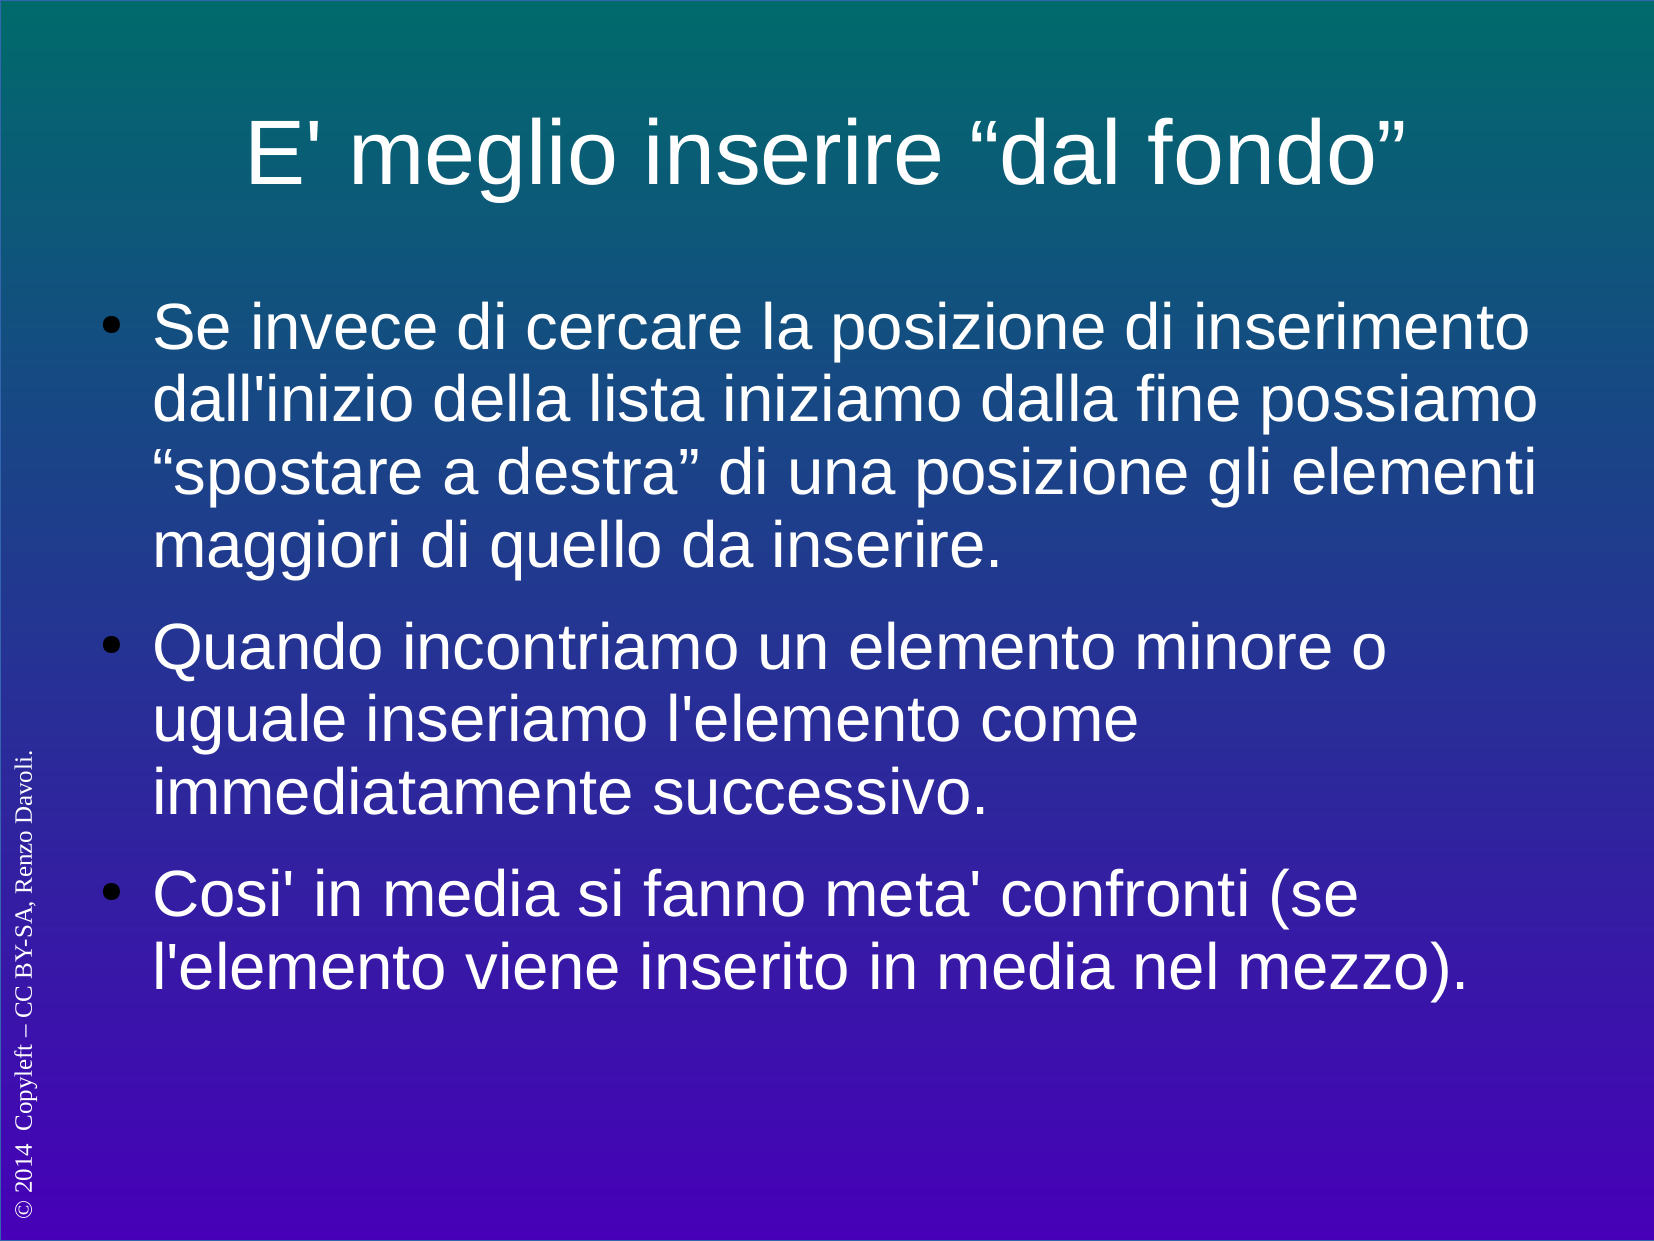

# E' meglio inserire “dal fondo”
Se invece di cercare la posizione di inserimento dall'inizio della lista iniziamo dalla fine possiamo “spostare a destra” di una posizione gli elementi maggiori di quello da inserire.
Quando incontriamo un elemento minore o uguale inseriamo l'elemento come immediatamente successivo.
Cosi' in media si fanno meta' confronti (se l'elemento viene inserito in media nel mezzo).